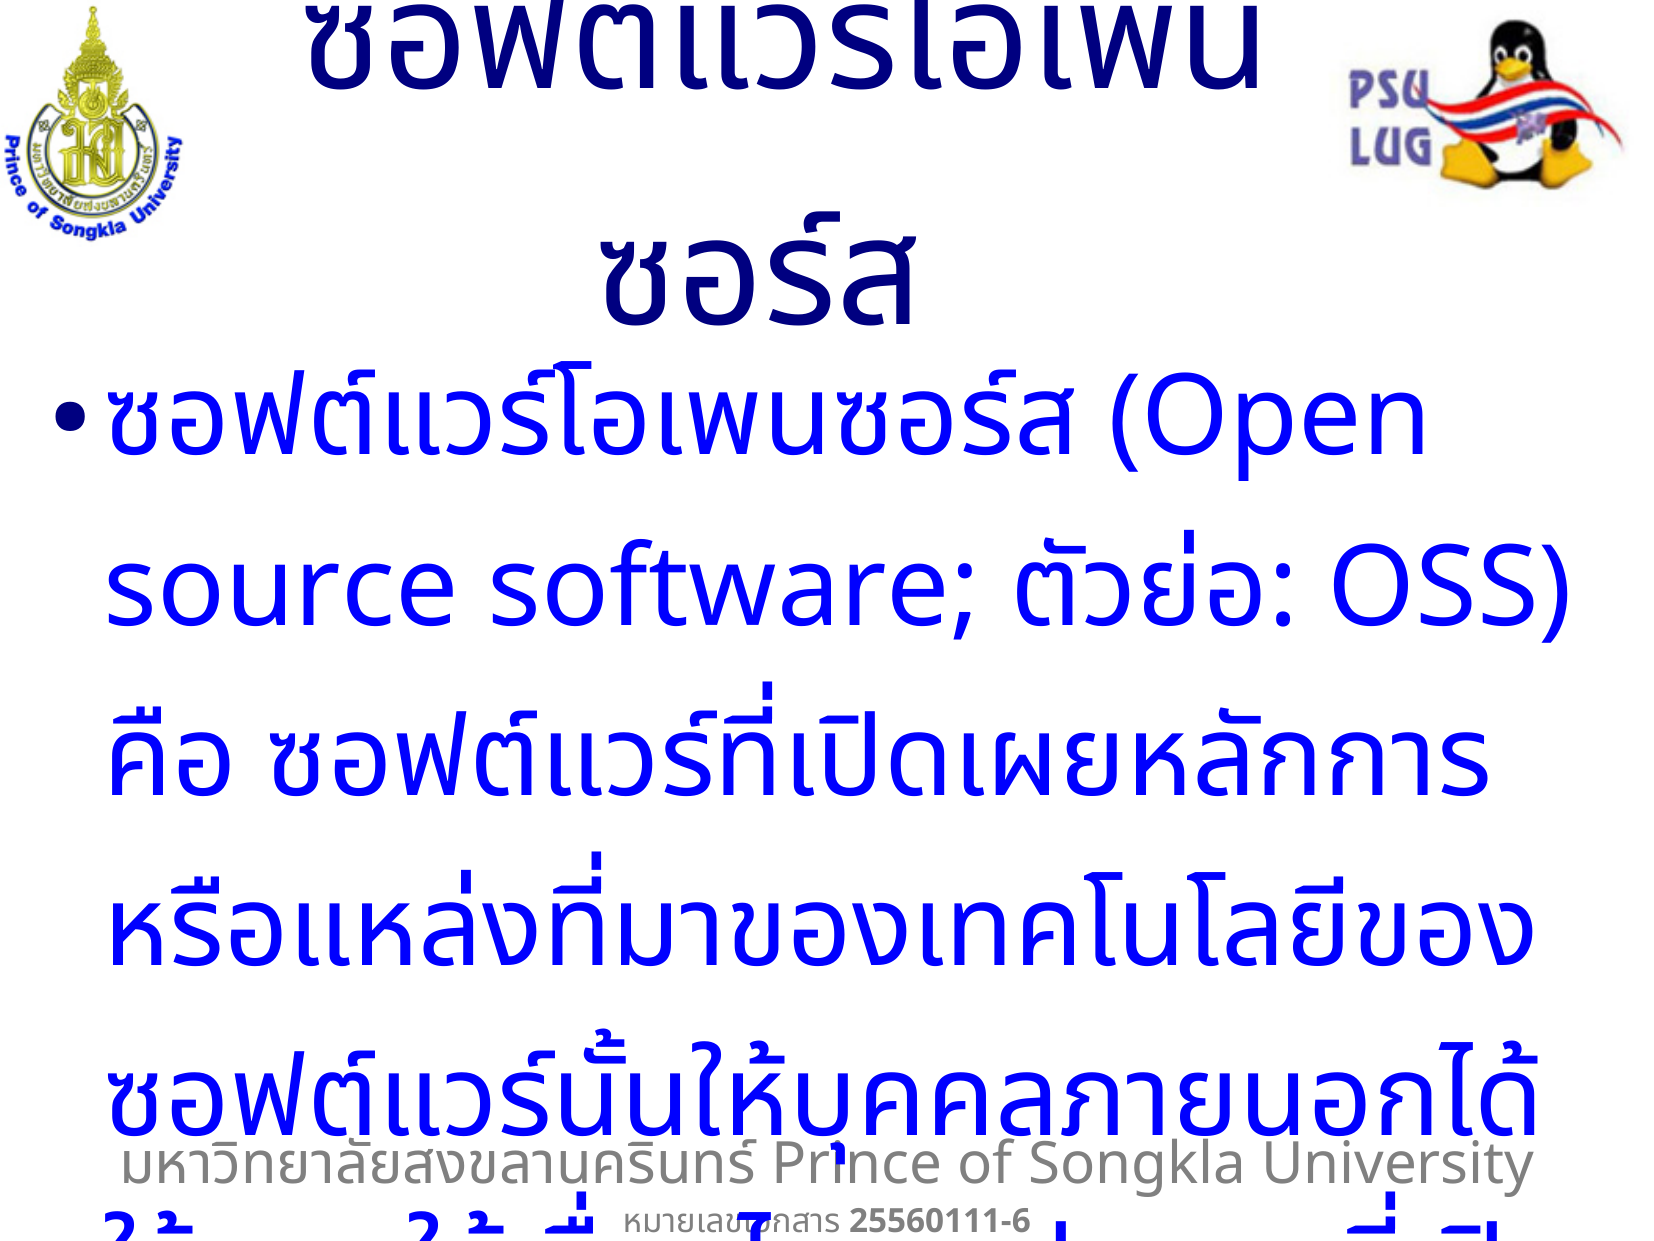

# ซอฟต์แวร์โอเพนซอร์ส
ซอฟต์แวร์โอเพนซอร์ส (Open source software; ตัวย่อ: OSS) คือ ซอฟต์แวร์ที่เปิดเผยหลักการหรือแหล่งที่มาของเทคโนโลยีของซอฟต์แวร์นั้นให้บุคคลภายนอกได้ใช้ ภายใต้เงื่อนไขบางประการที่เปิดโอกาสให้ผู้ใช้ทำการแก้ไข ดัดแปลง และเผยแพร่ซอร์สโค้ดได้ ภายใต้เงื่อนไขข้อตกลงทางกฎหมาย